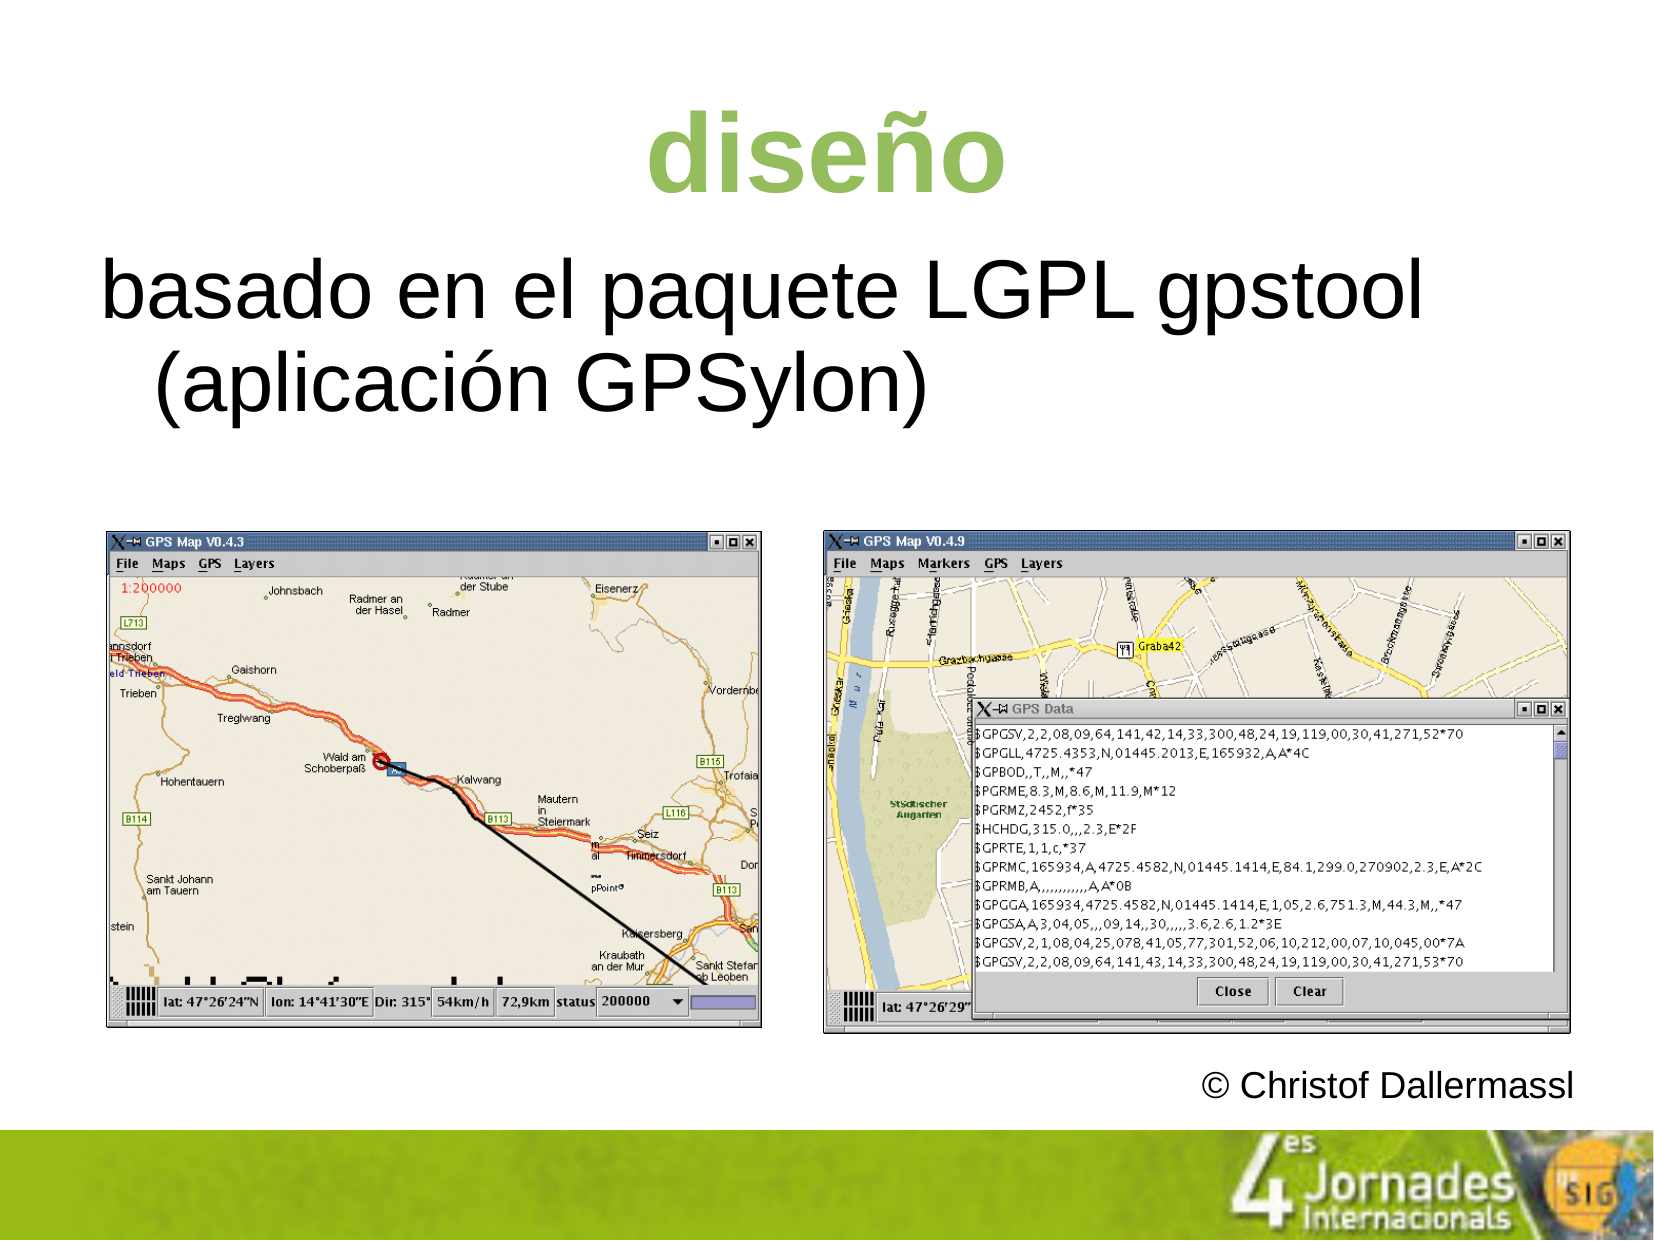

# diseño
basado en el paquete LGPL gpstool (aplicación GPSylon)
© Christof Dallermassl